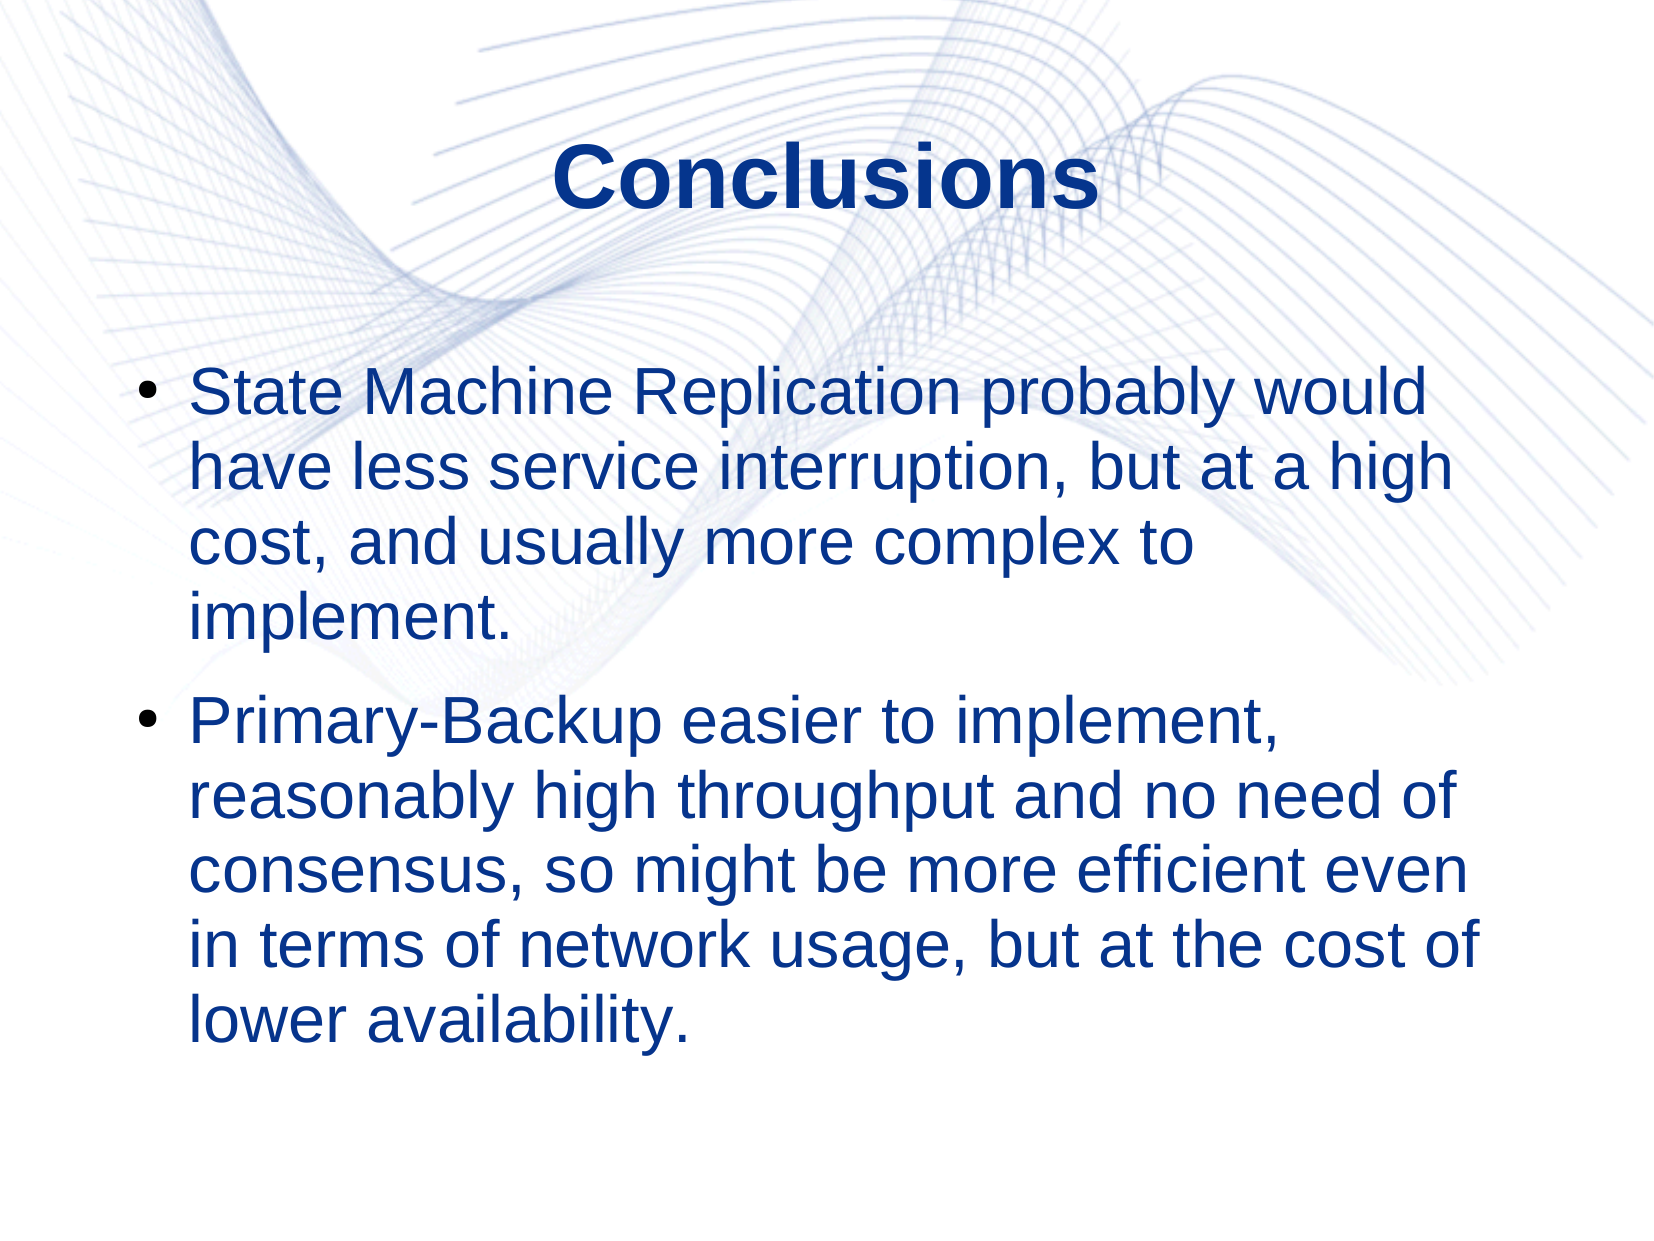

# Conclusions
State Machine Replication probably would have less service interruption, but at a high cost, and usually more complex to implement.
Primary-Backup easier to implement, reasonably high throughput and no need of consensus, so might be more efficient even in terms of network usage, but at the cost of lower availability.